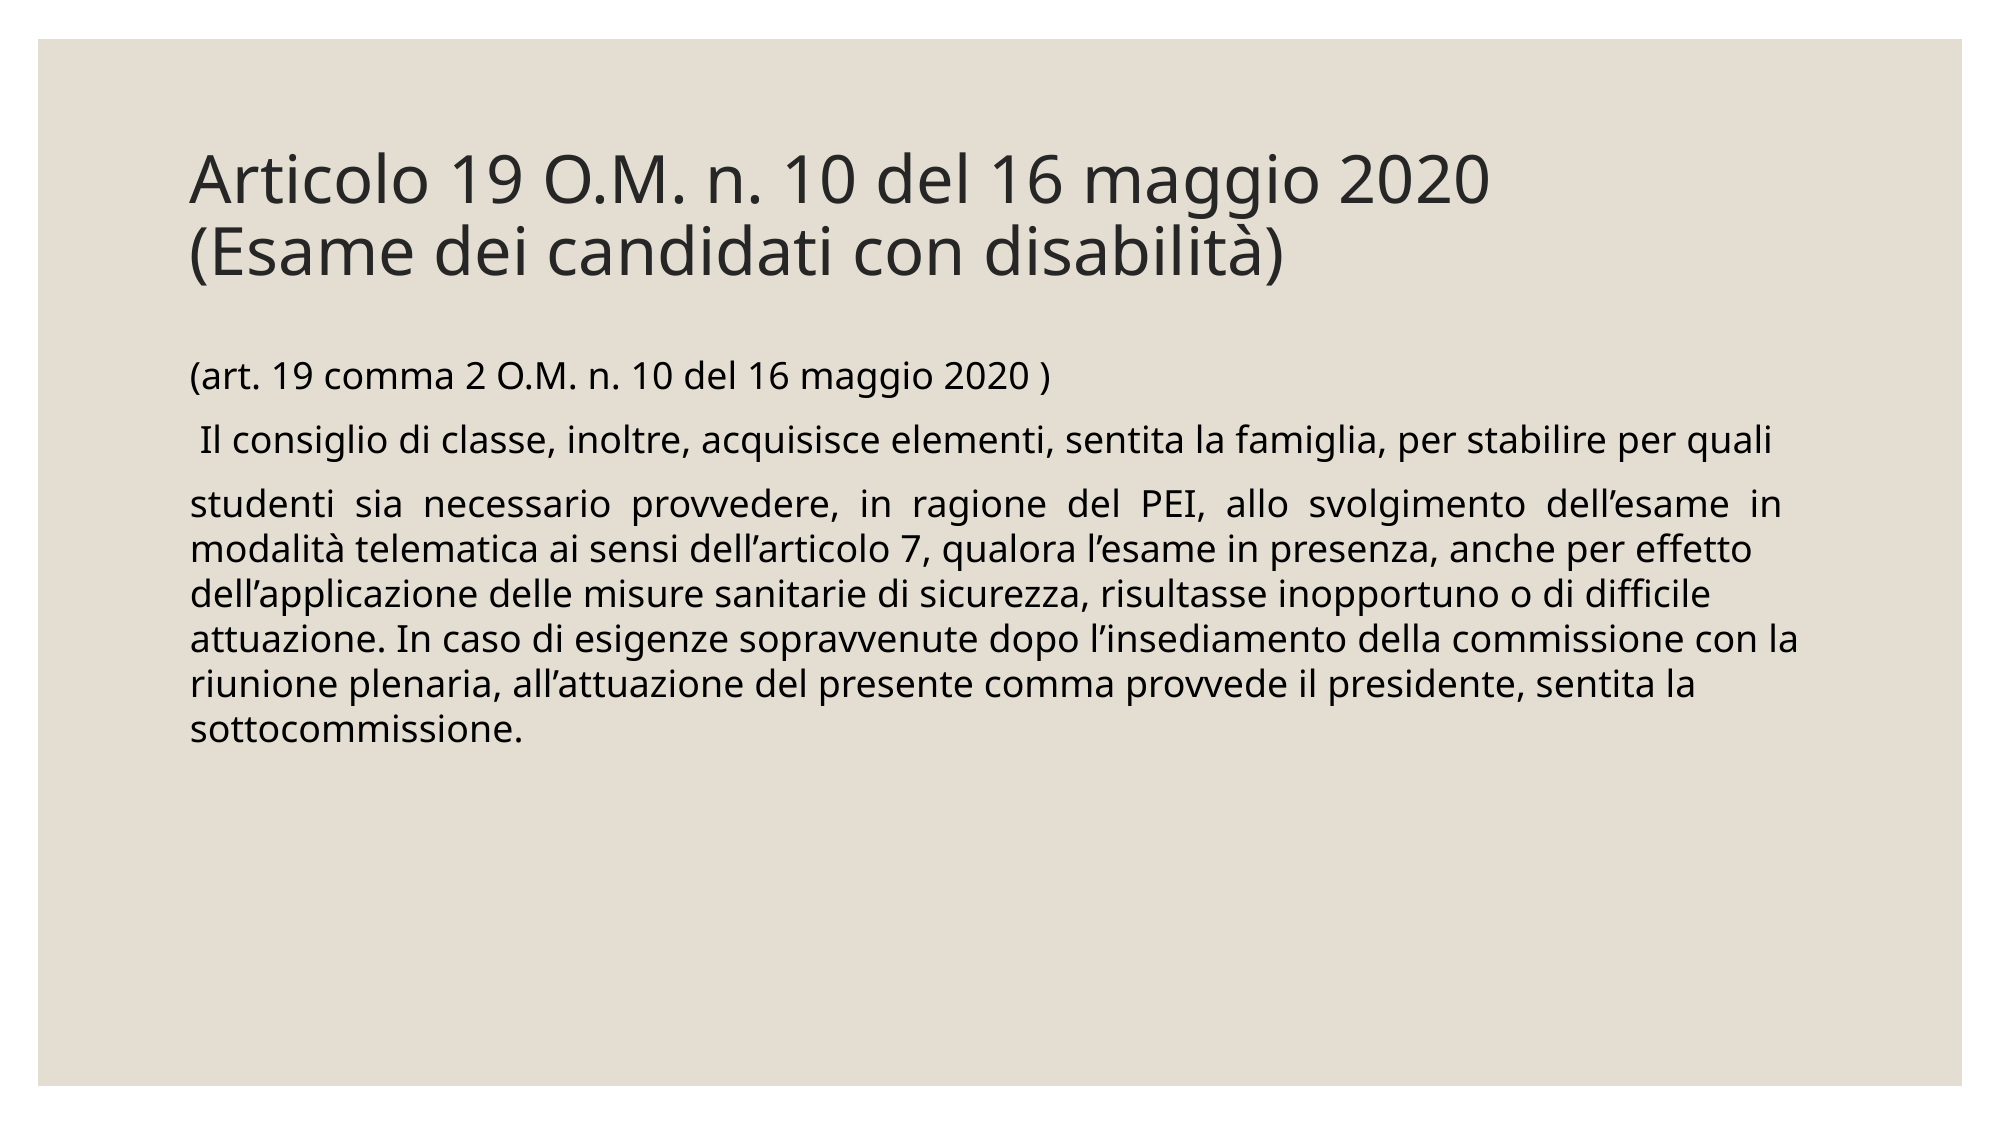

# Articolo 19 O.M. n. 10 del 16 maggio 2020 (Esame dei candidati con disabilità)
(art. 19 comma 2 O.M. n. 10 del 16 maggio 2020 )
 Il consiglio di classe, inoltre, acquisisce elementi, sentita la famiglia, per stabilire per quali
studenti sia necessario provvedere, in ragione del PEI, allo svolgimento dell’esame in modalità telematica ai sensi dell’articolo 7, qualora l’esame in presenza, anche per effetto dell’applicazione delle misure sanitarie di sicurezza, risultasse inopportuno o di difficile attuazione. In caso di esigenze sopravvenute dopo l’insediamento della commissione con la riunione plenaria, all’attuazione del presente comma provvede il presidente, sentita la sottocommissione.